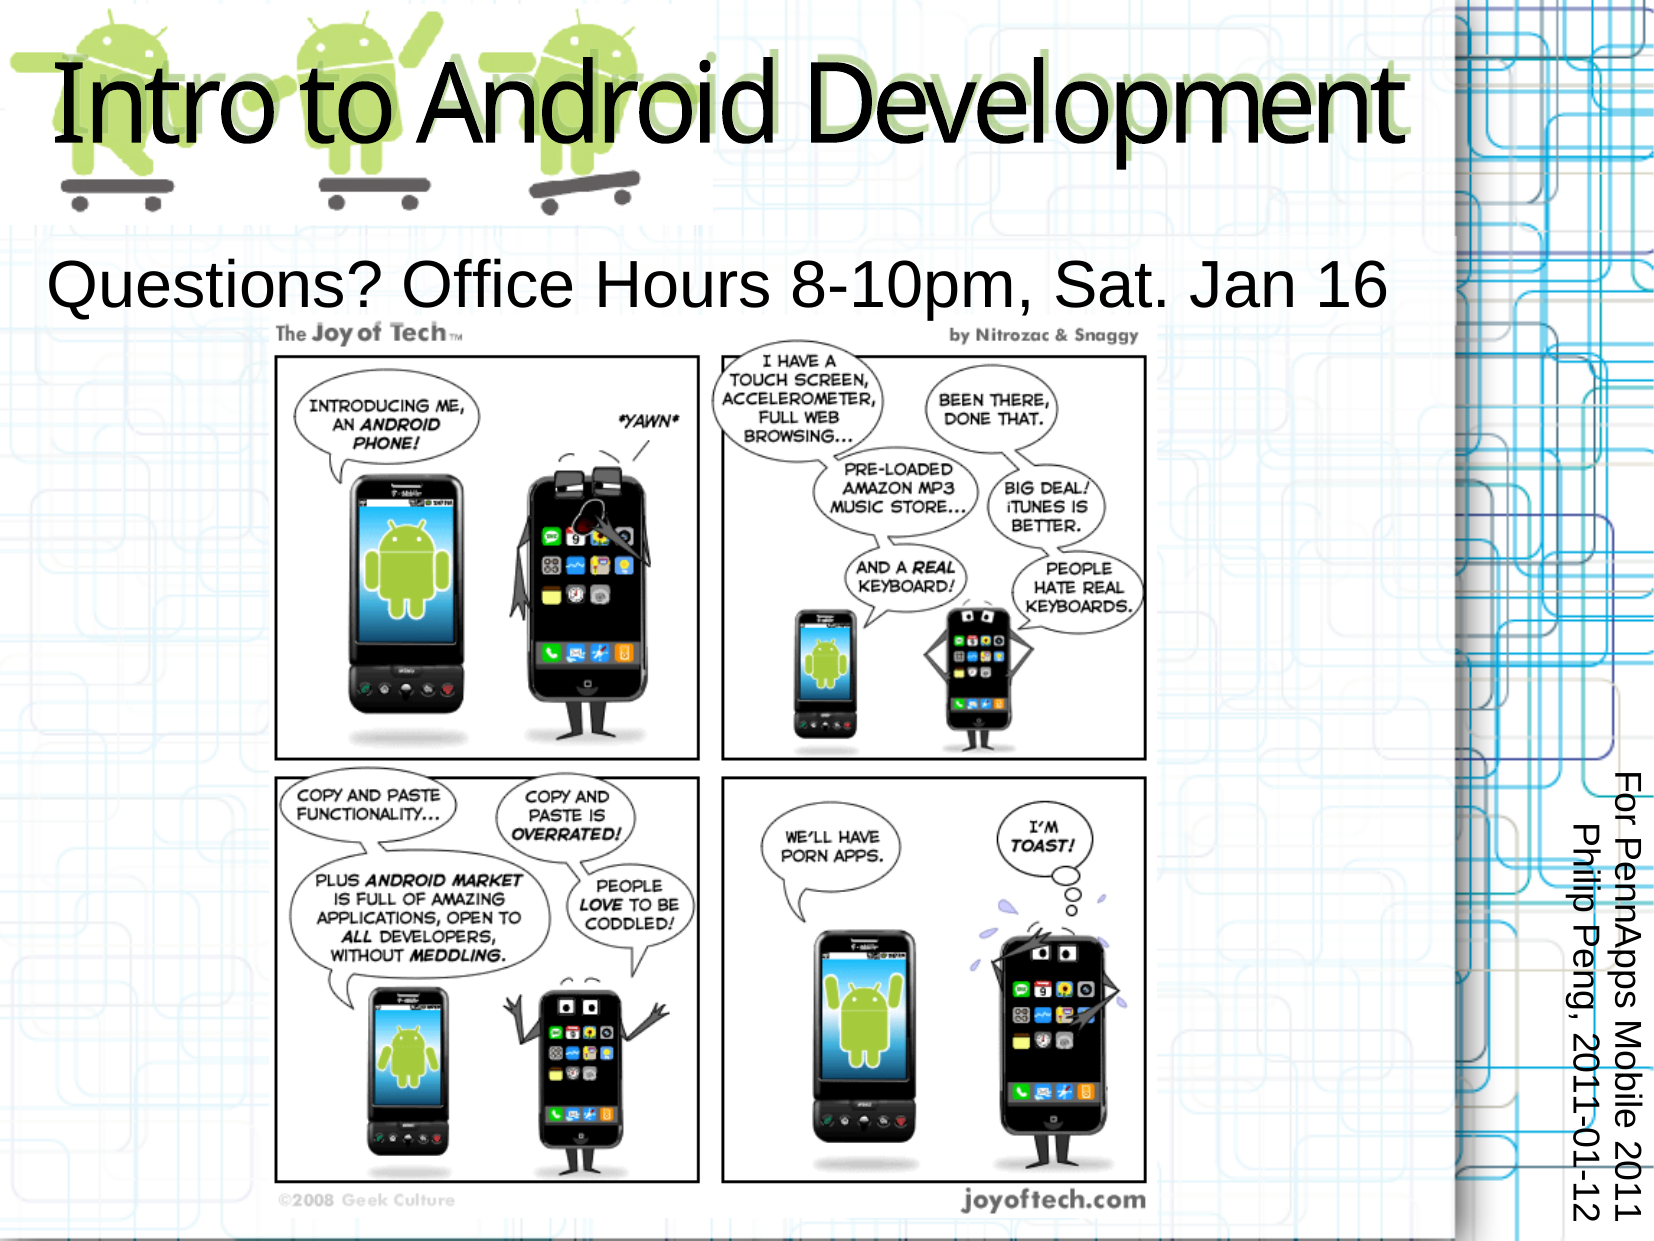

Intro to Android Development
Questions? Office Hours 8-10pm, Sat. Jan 16
For PennApps Mobile 2011
Philip Peng, 2011-01-12